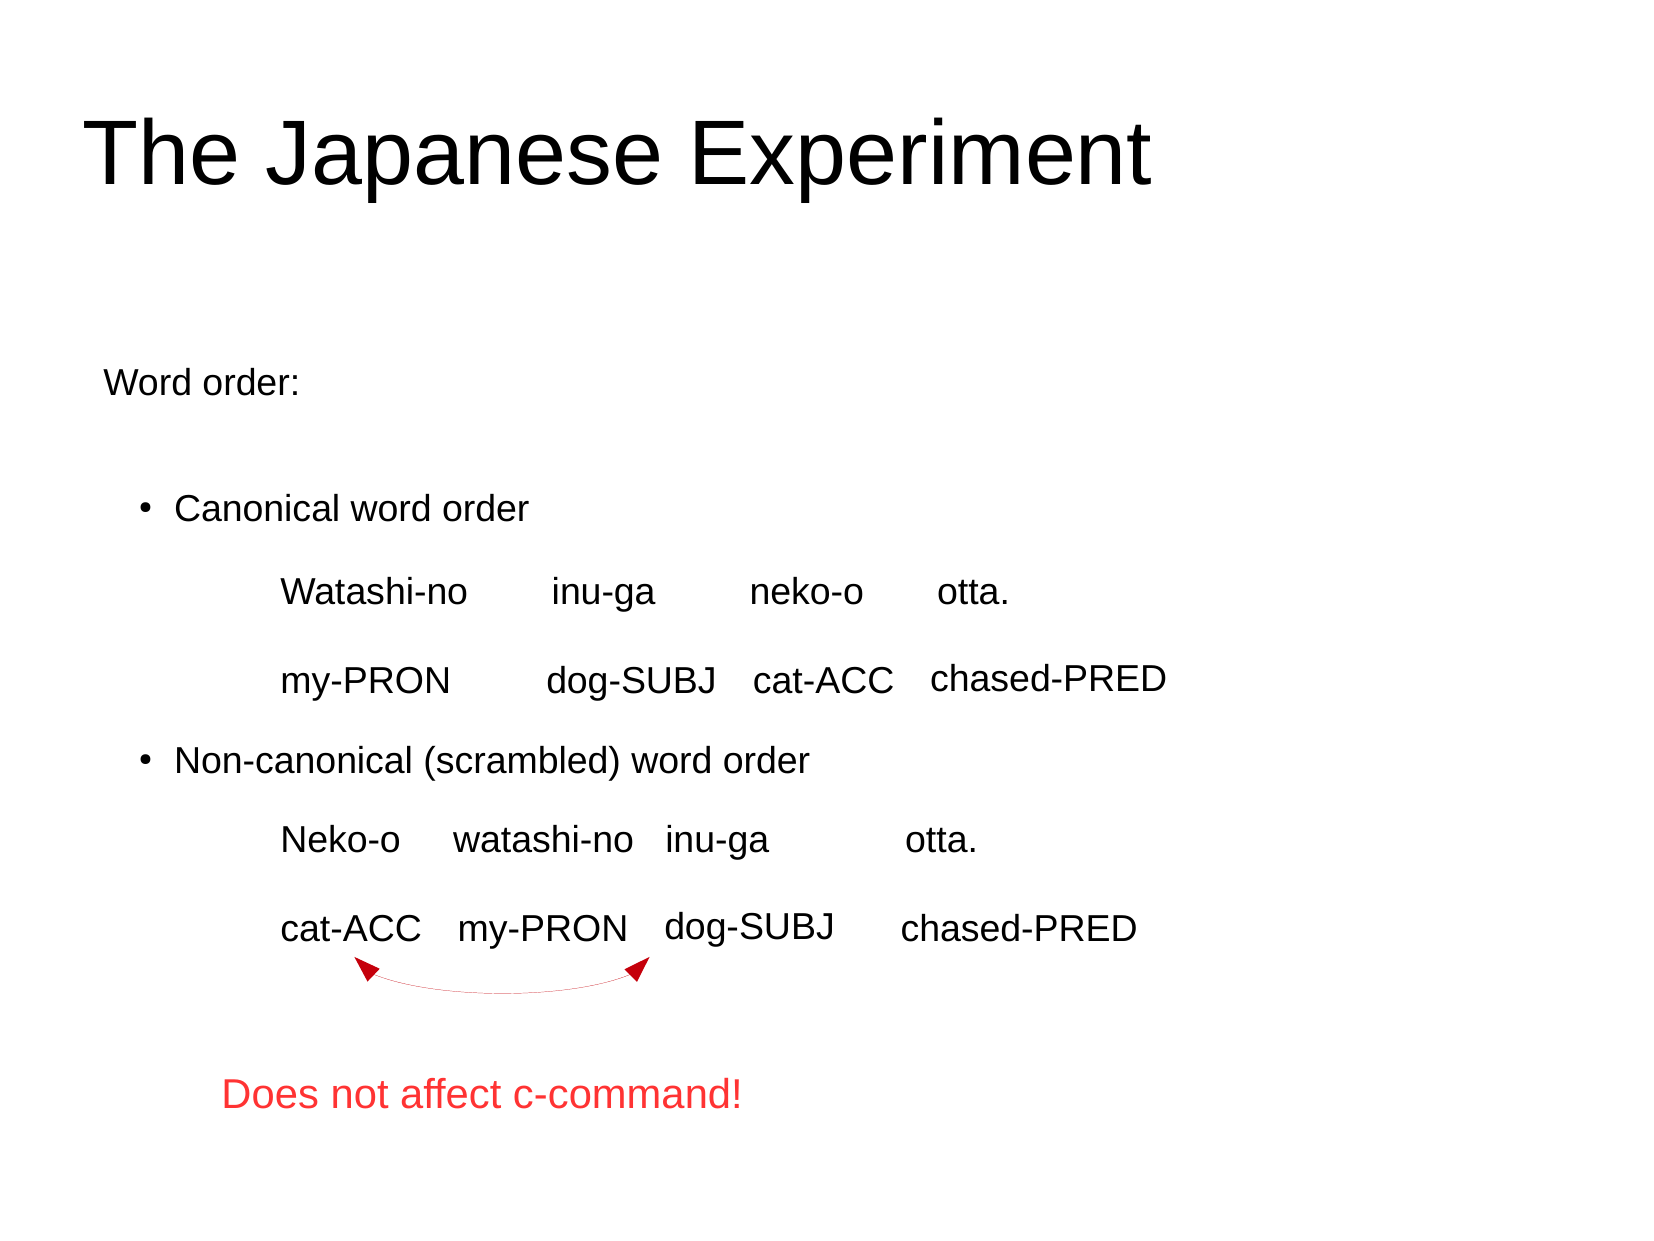

# The Japanese Experiment
Word order:
Canonical word order
Non-canonical (scrambled) word order
Watashi-no inu-ga neko-o otta.
chased-PRED
my-PRON
dog-SUBJ
cat-ACC
Neko-o watashi-no inu-ga otta.
dog-SUBJ
my-PRON
cat-ACC
chased-PRED
Does not affect c-command!